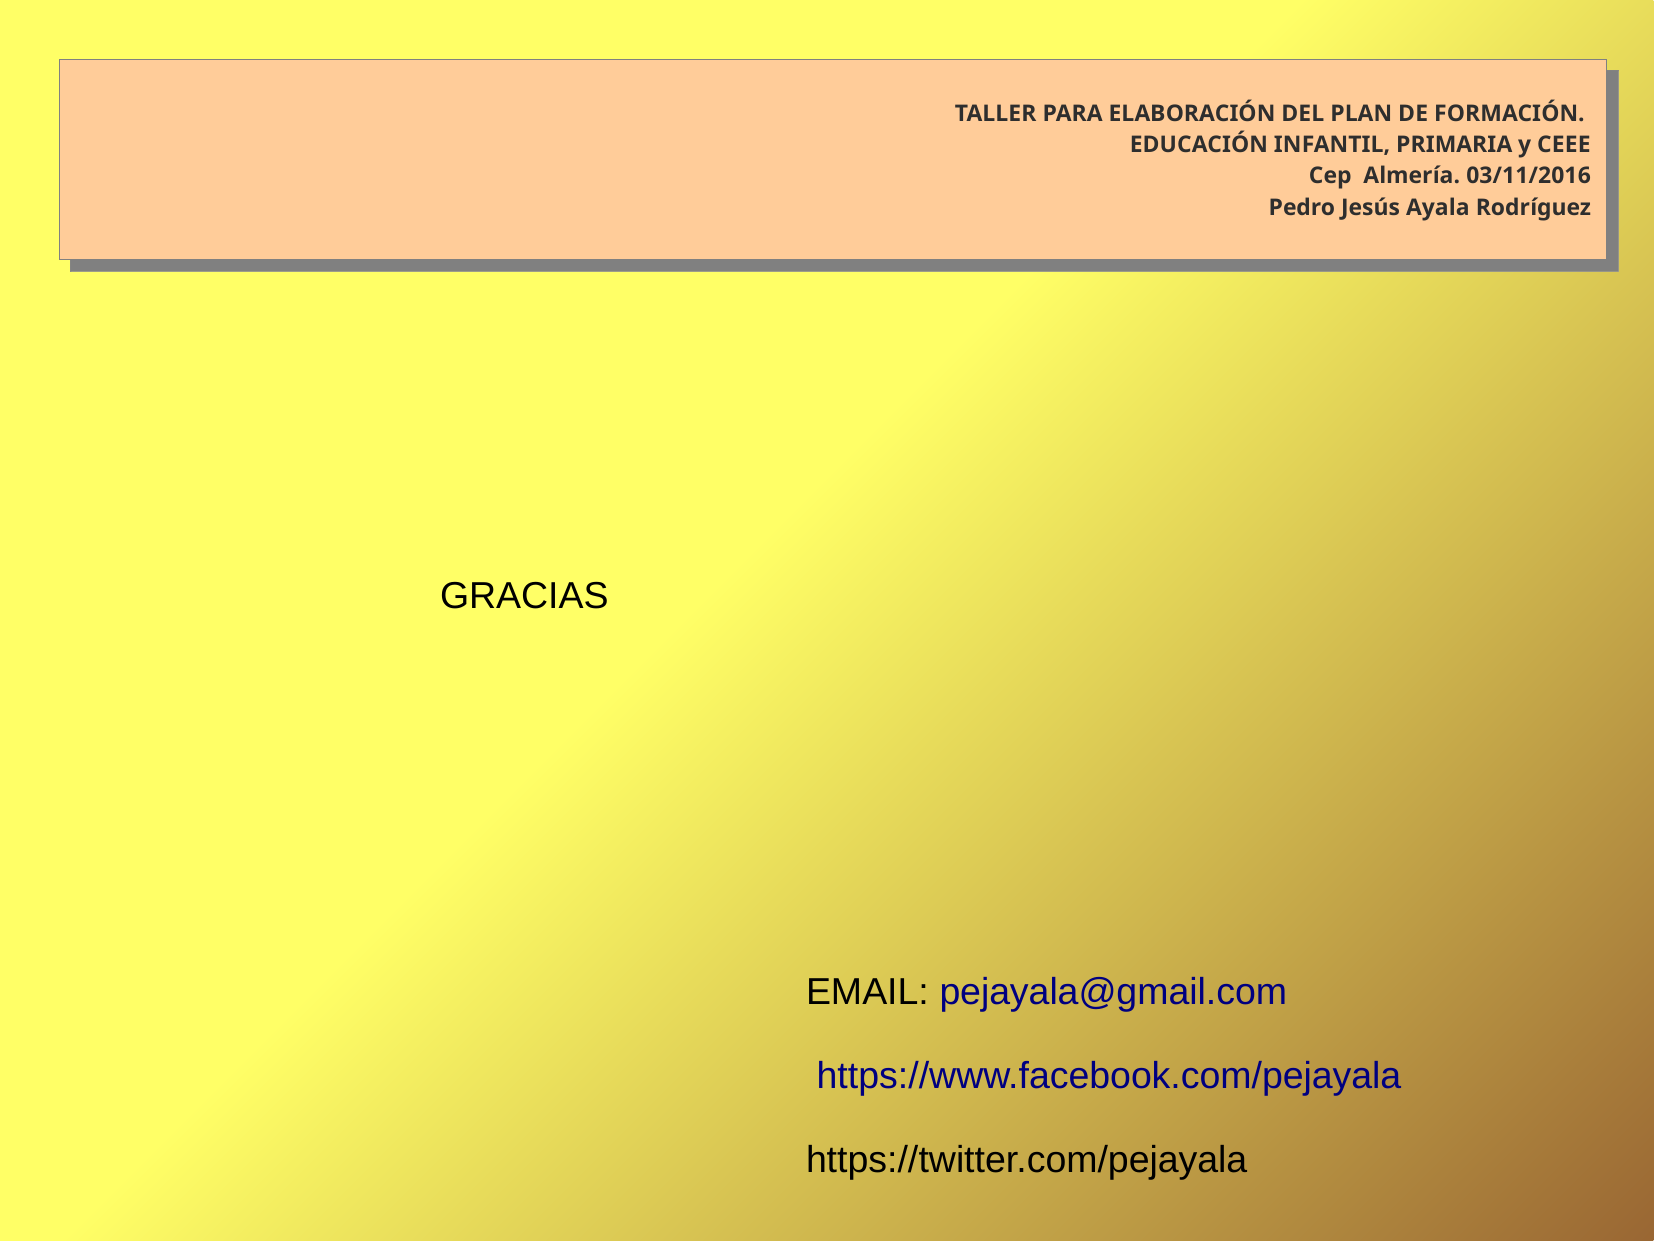

TALLER PARA ELABORACIÓN DEL PLAN DE FORMACIÓN.
EDUCACIÓN INFANTIL, PRIMARIA y CEEE
Cep Almería. 03/11/2016
Pedro Jesús Ayala Rodríguez
GRACIAS
EMAIL: pejayala@gmail.com
 https://www.facebook.com/pejayala
https://twitter.com/pejayala